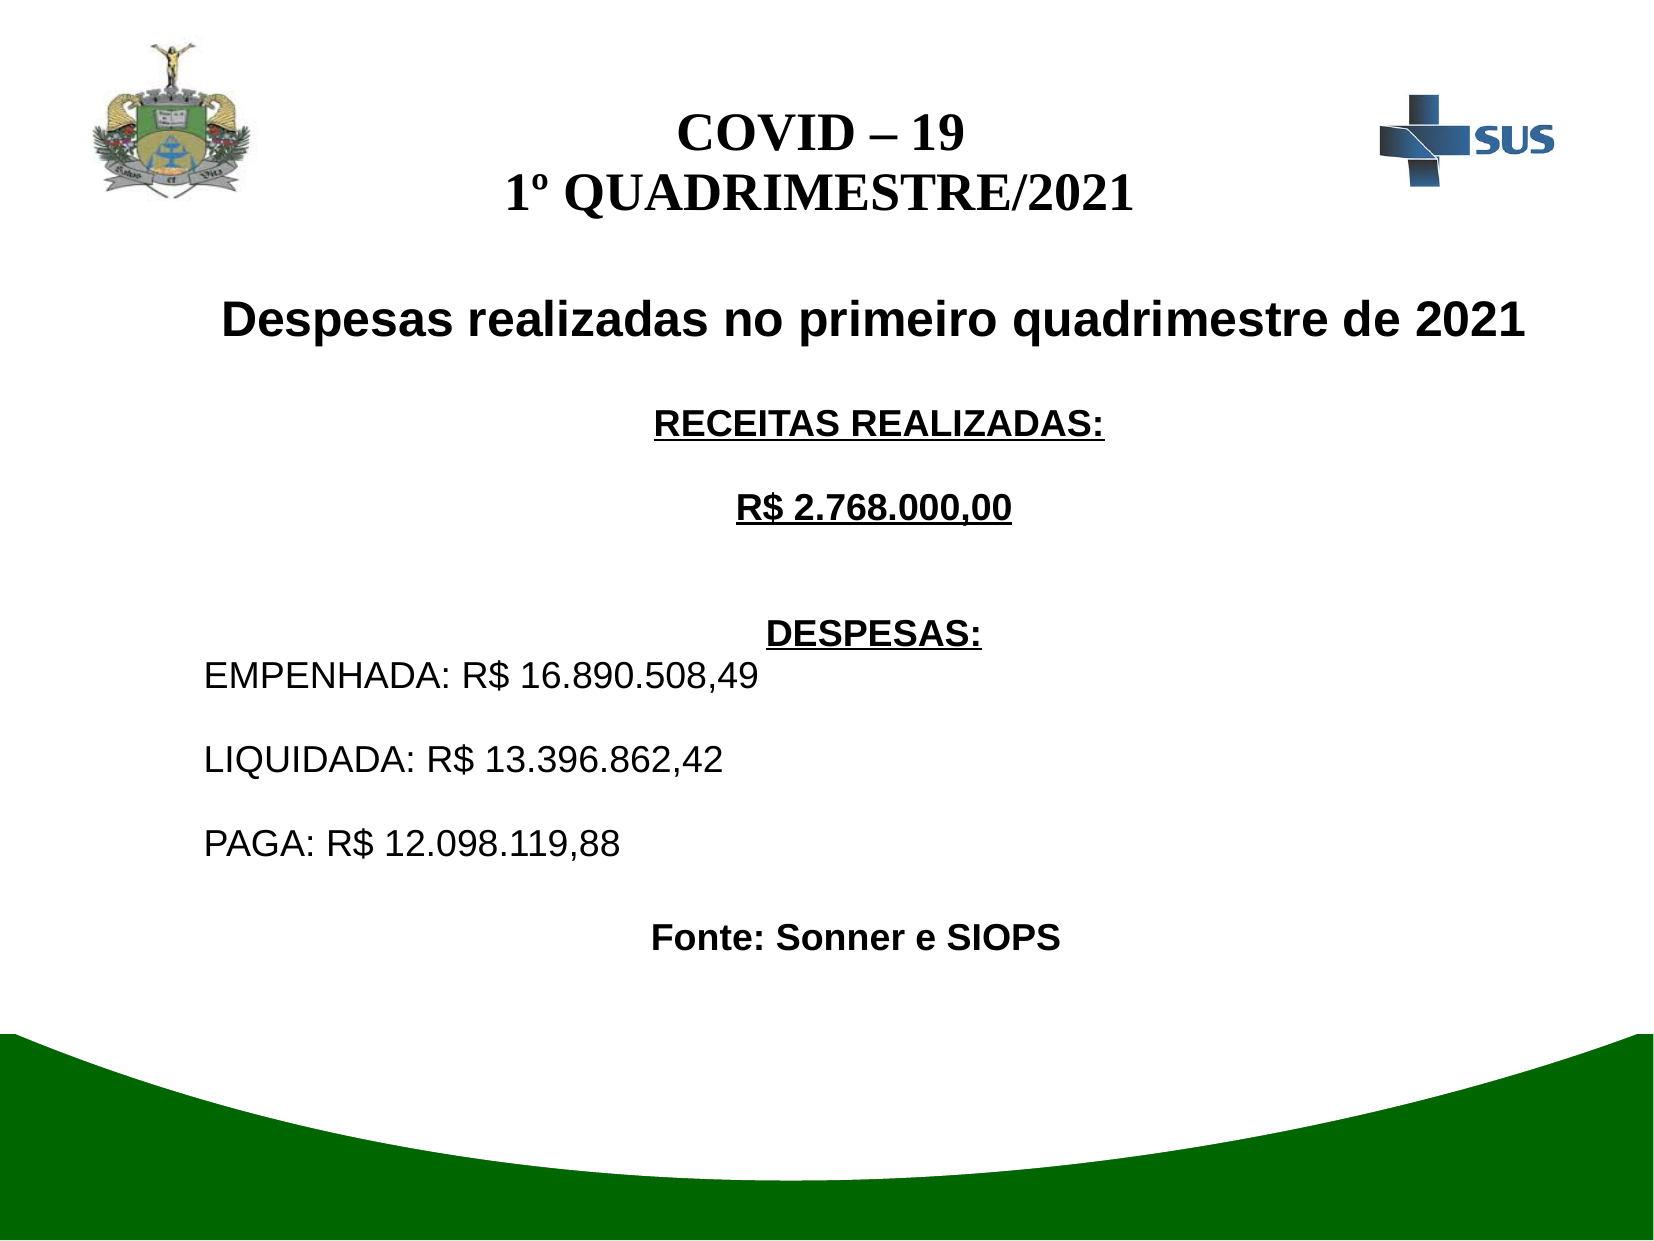

COVID – 19
1º QUADRIMESTRE/2021
Despesas realizadas no primeiro quadrimestre de 2021
 RECEITAS REALIZADAS:
R$ 2.768.000,00
DESPESAS:
EMPENHADA: R$ 16.890.508,49
LIQUIDADA: R$ 13.396.862,42
PAGA: R$ 12.098.119,88
Fonte: Sonner e SIOPS